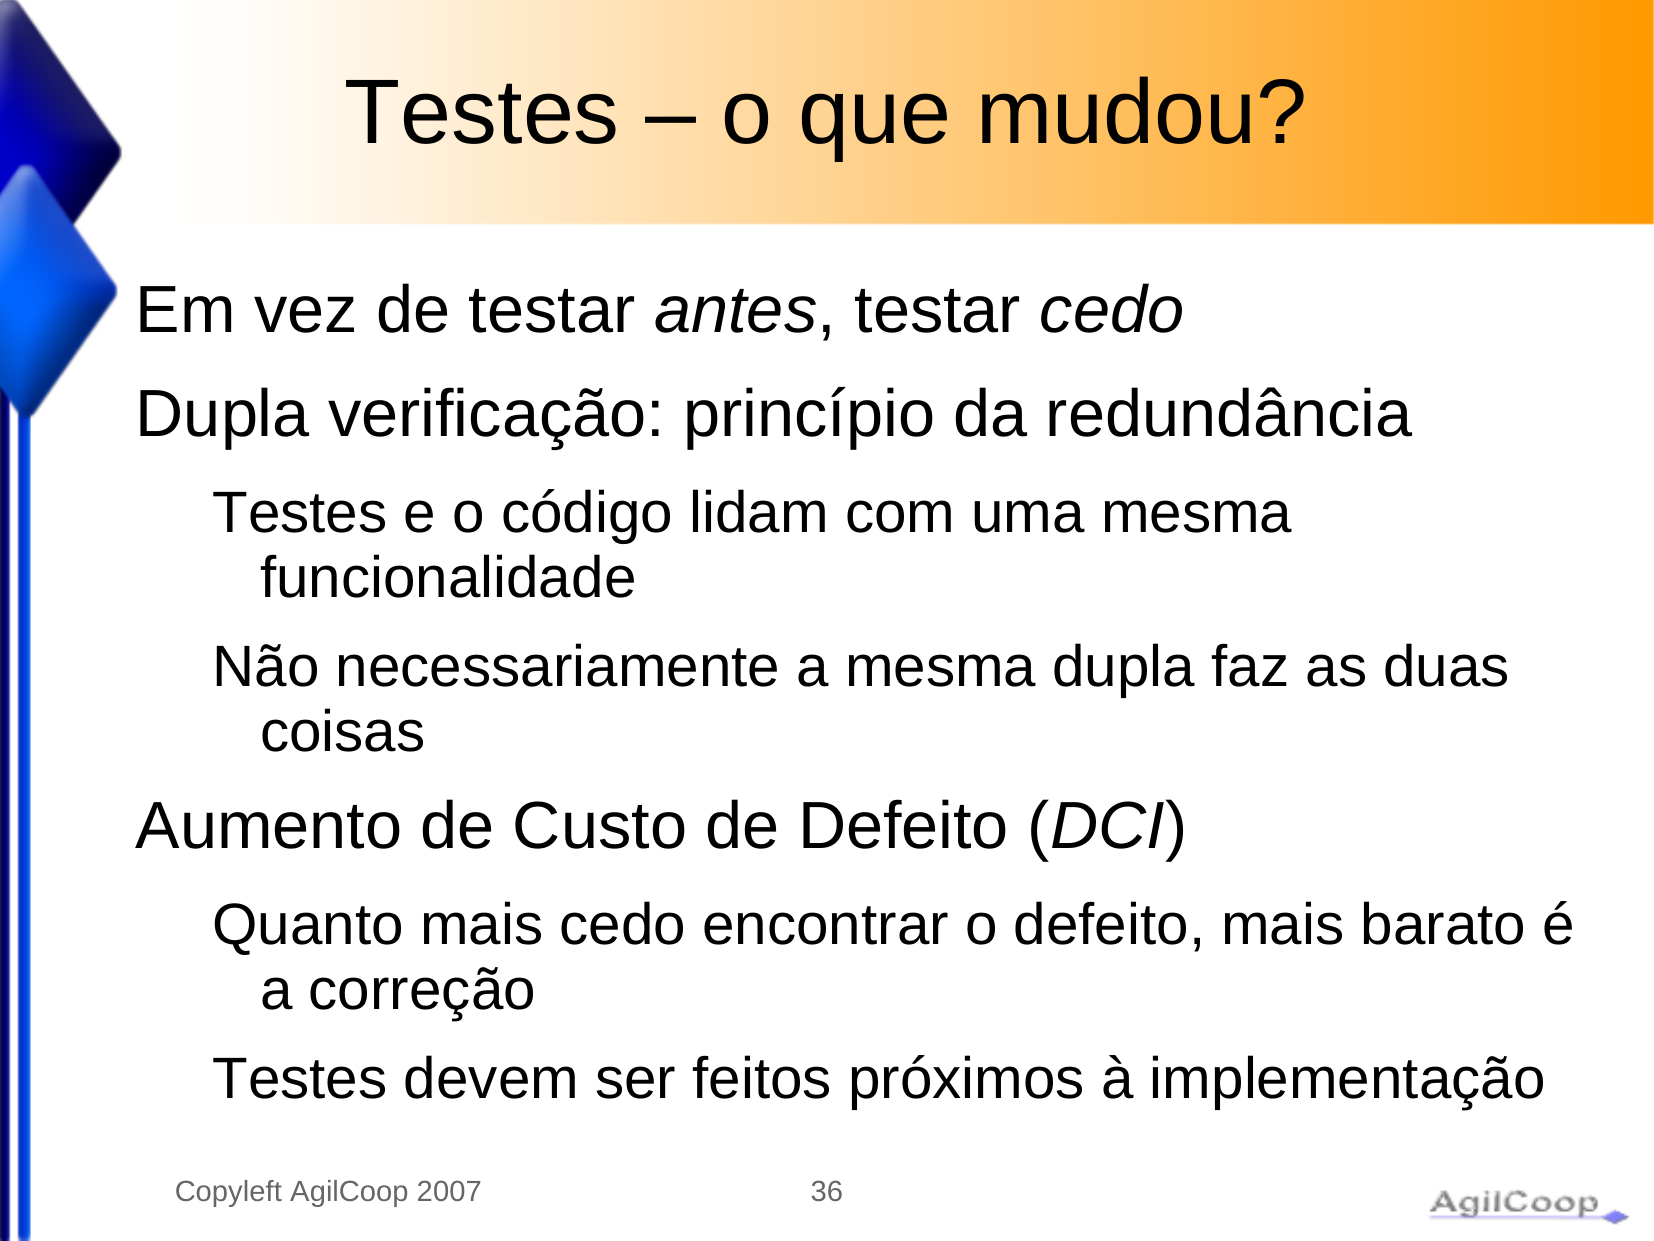

# Testes – o que mudou?
Em vez de testar antes, testar cedo
Dupla verificação: princípio da redundância
Testes e o código lidam com uma mesma funcionalidade
Não necessariamente a mesma dupla faz as duas coisas
Aumento de Custo de Defeito (DCI)
Quanto mais cedo encontrar o defeito, mais barato é a correção
Testes devem ser feitos próximos à implementação
Copyleft AgilCoop 2007
36